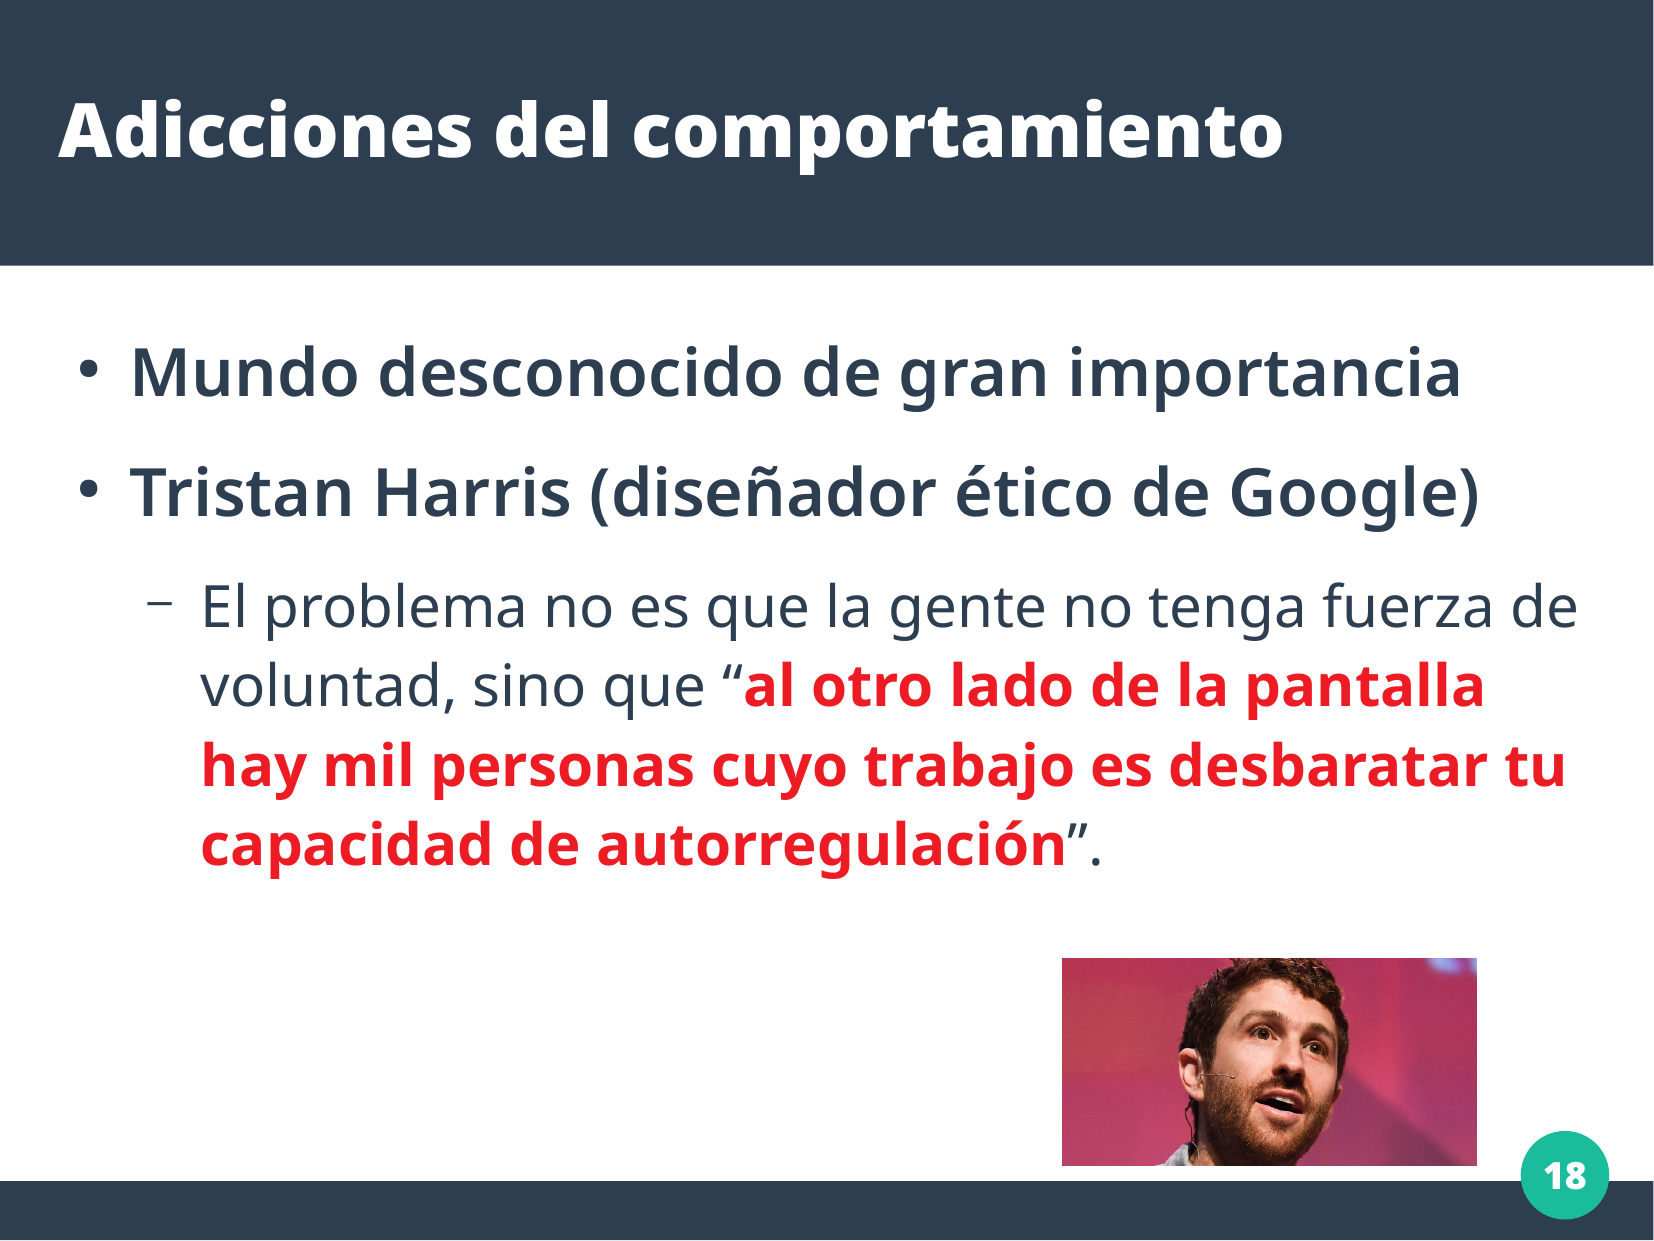

# Adicciones del comportamiento
Mundo desconocido de gran importancia
Tristan Harris (diseñador ético de Google)
El problema no es que la gente no tenga fuerza de voluntad, sino que “al otro lado de la pantalla hay mil personas cuyo trabajo es desbaratar tu capacidad de autorregulación”.
18